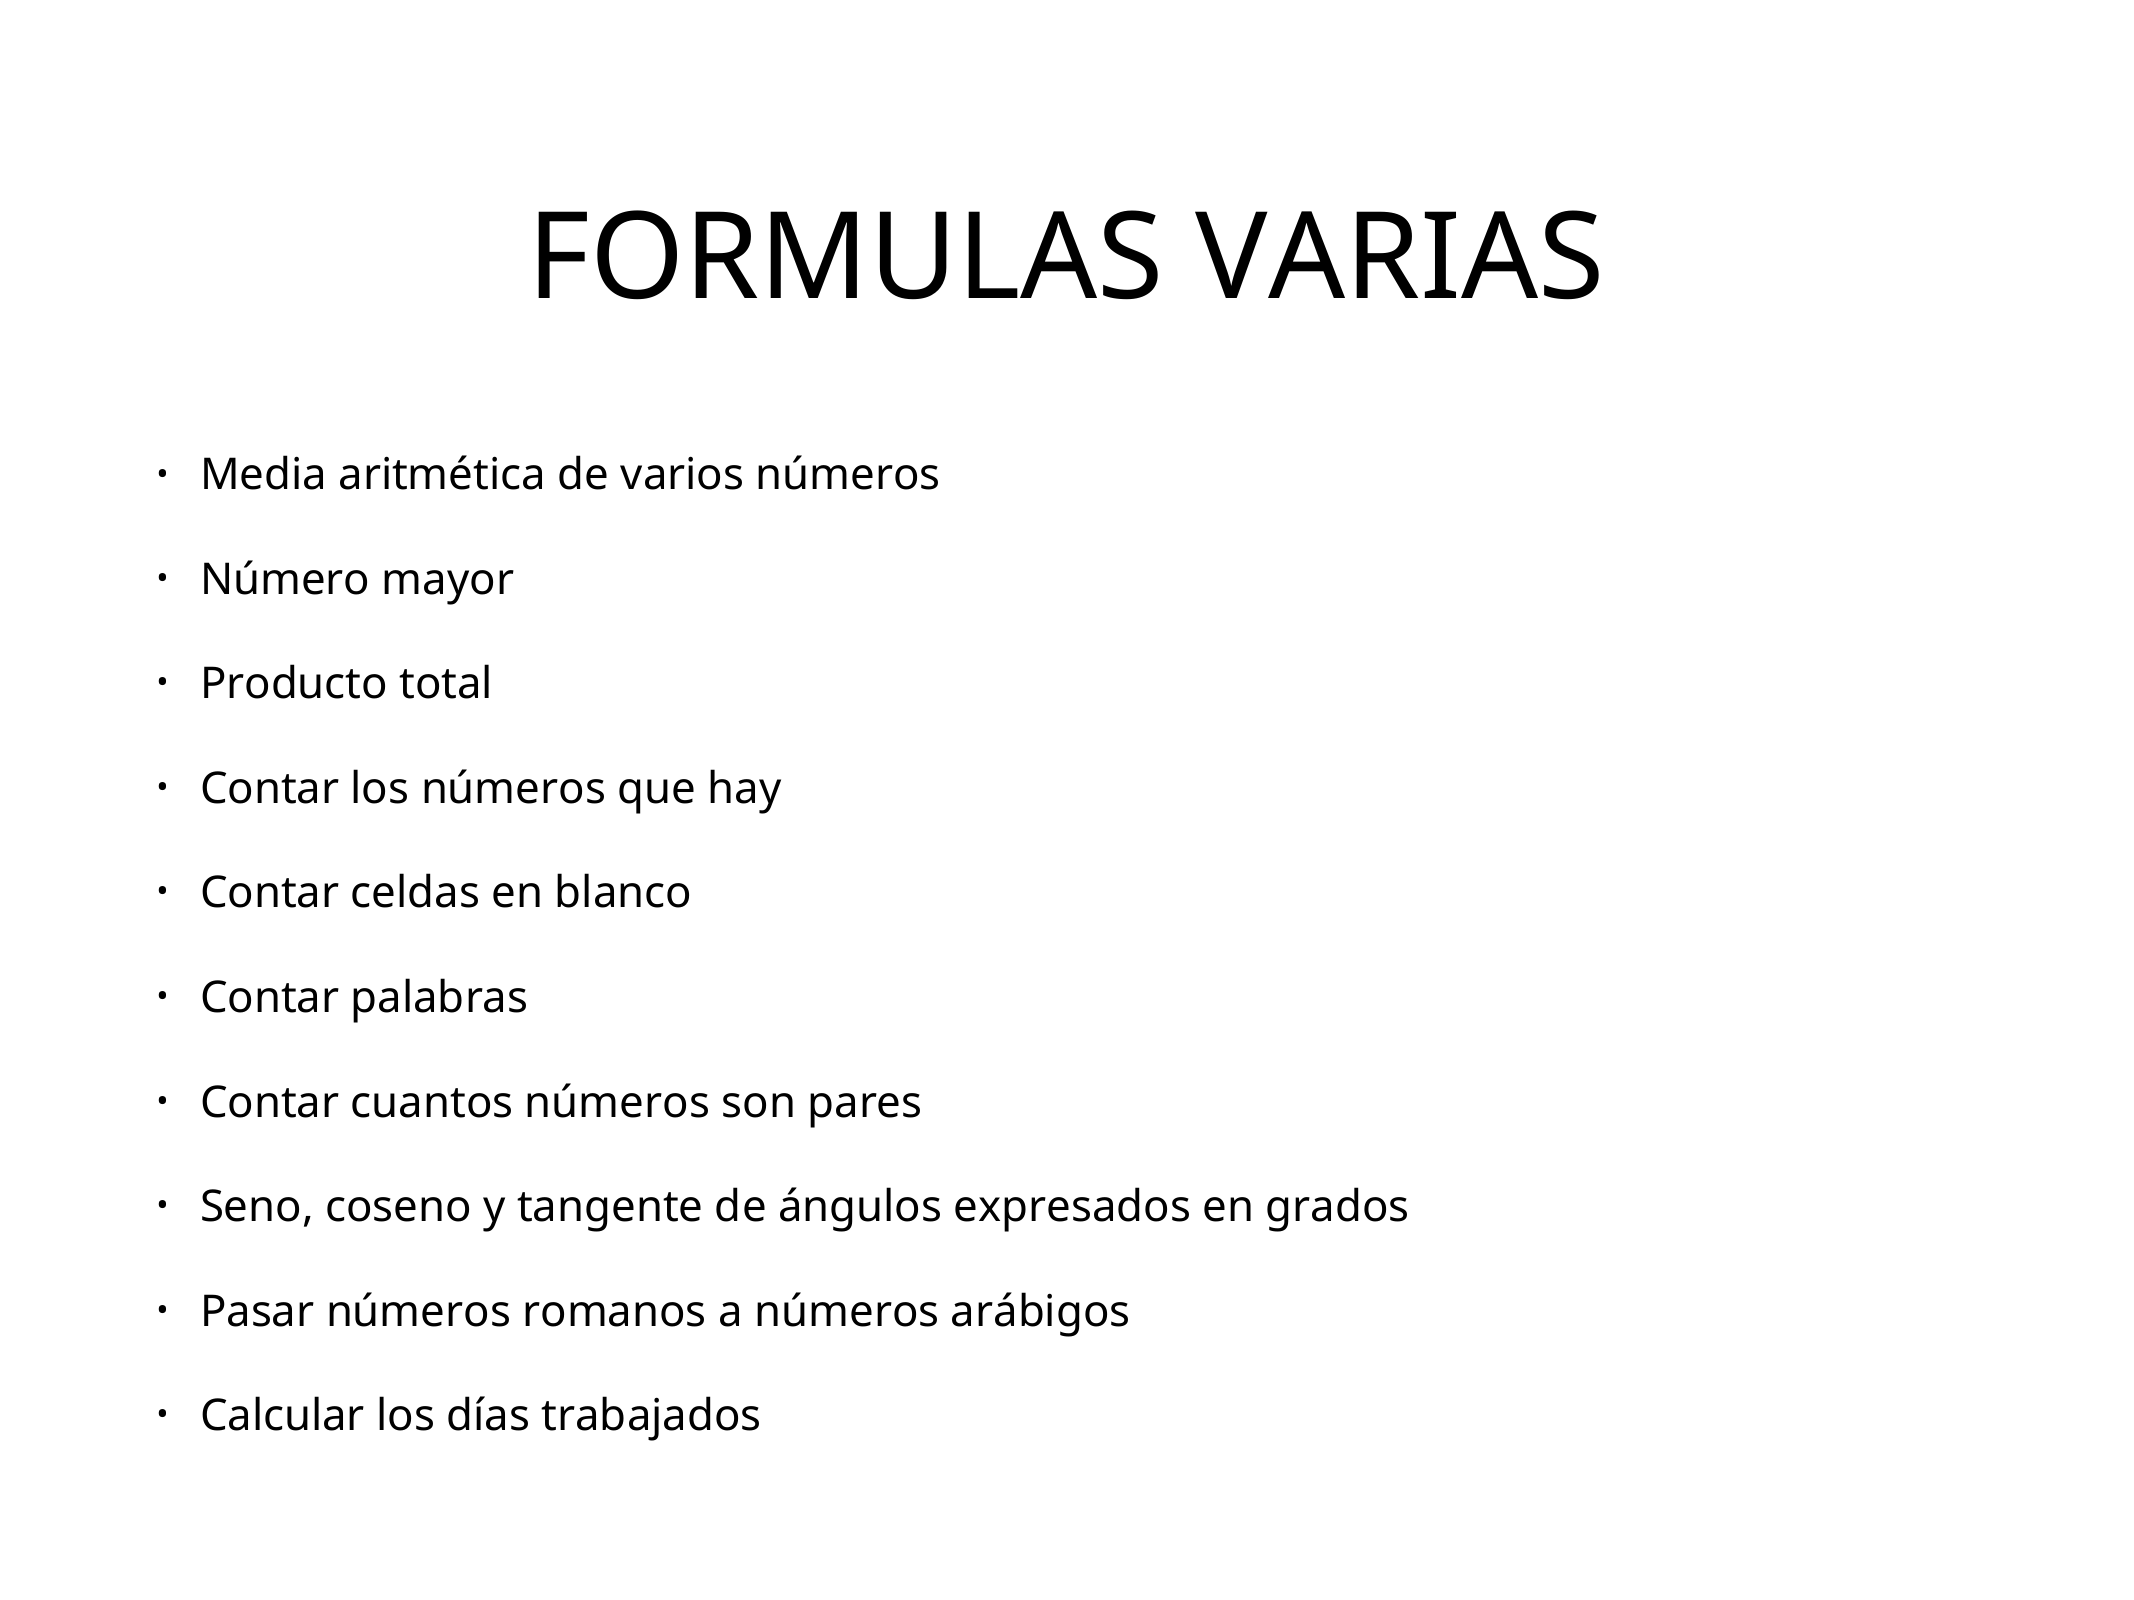

# FORMULAS VARIAS
Media aritmética de varios números
Número mayor
Producto total
Contar los números que hay
Contar celdas en blanco
Contar palabras
Contar cuantos números son pares
Seno, coseno y tangente de ángulos expresados en grados
Pasar números romanos a números arábigos
Calcular los días trabajados